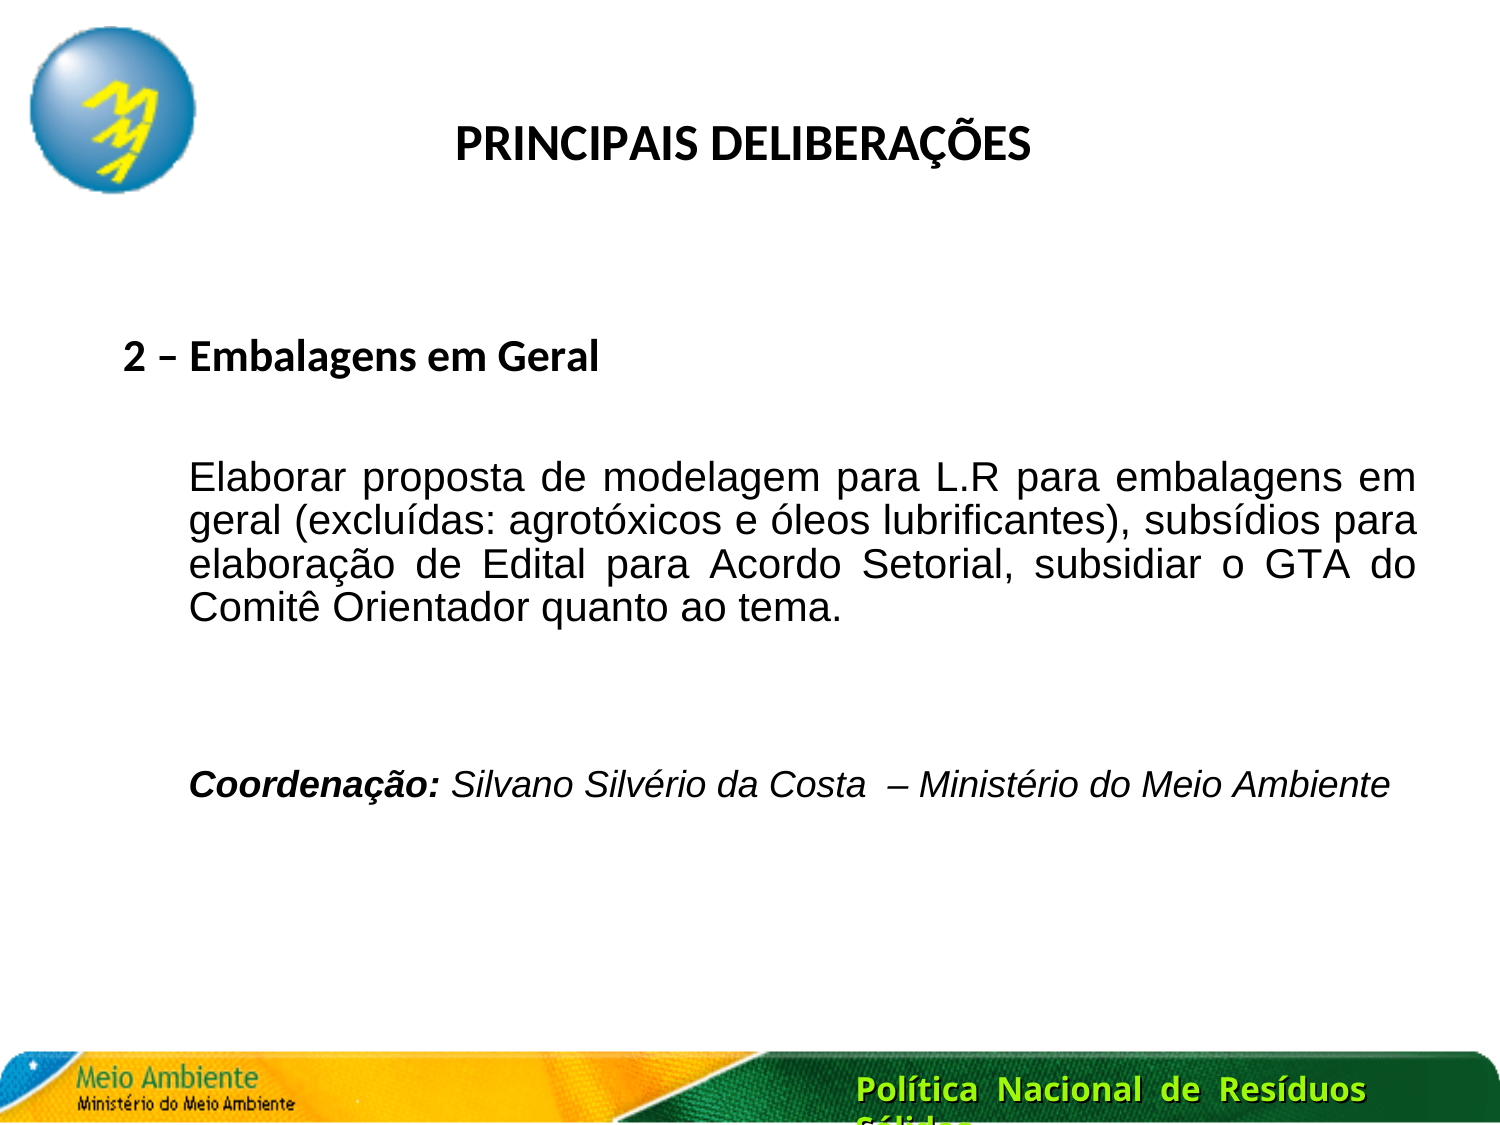

# PRINCIPAIS DELIBERAÇÕES
2 – Embalagens em Geral
Elaborar proposta de modelagem para L.R para embalagens em geral (excluídas: agrotóxicos e óleos lubrificantes), subsídios para elaboração de Edital para Acordo Setorial, subsidiar o GTA do Comitê Orientador quanto ao tema.
Coordenação: Silvano Silvério da Costa – Ministério do Meio Ambiente